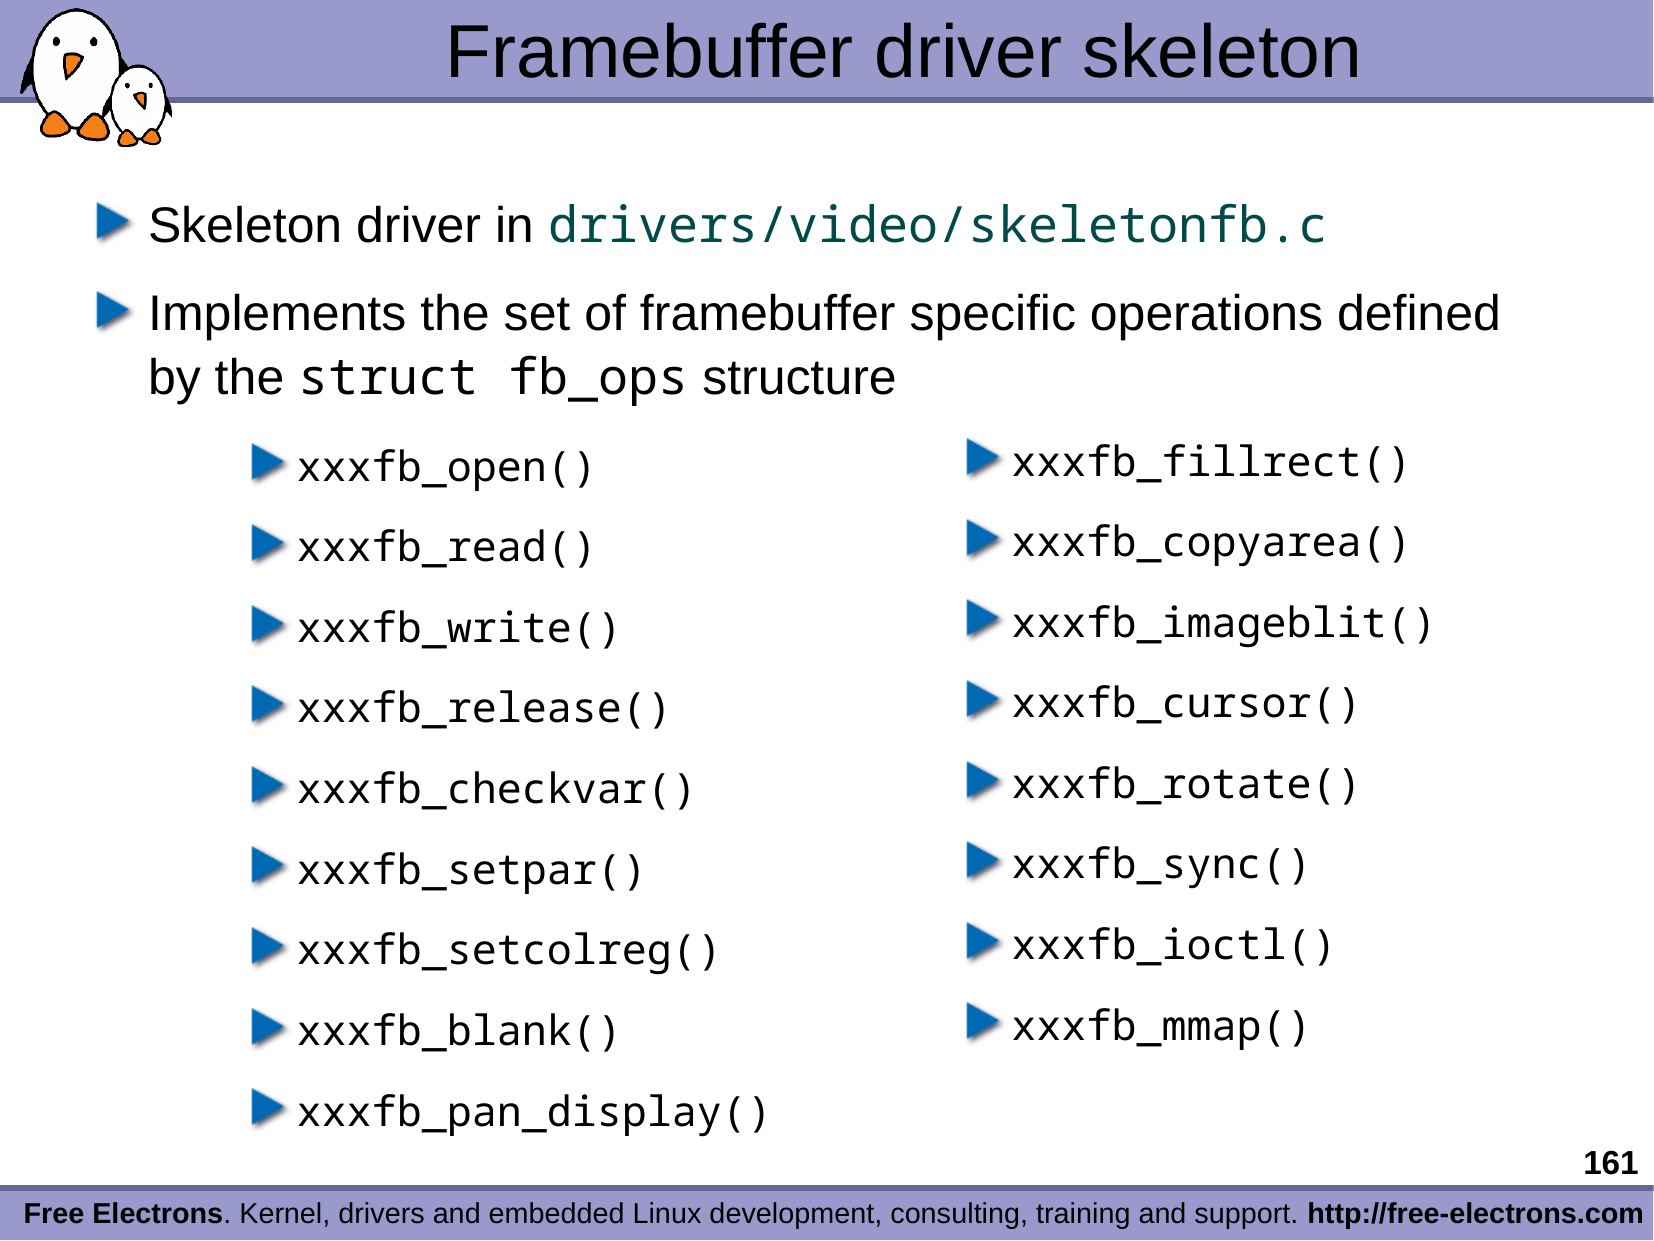

# Framebuffer driver skeleton
Skeleton driver in drivers/video/skeletonfb.c
Implements the set of framebuffer specific operations defined by the struct fb_ops structure
xxxfb_fillrect()
xxxfb_copyarea()
xxxfb_imageblit()
xxxfb_cursor()
xxxfb_rotate()
xxxfb_sync()
xxxfb_ioctl()
xxxfb_mmap()
xxxfb_open()
xxxfb_read()
xxxfb_write()
xxxfb_release()
xxxfb_checkvar()
xxxfb_setpar()
xxxfb_setcolreg()
xxxfb_blank()
xxxfb_pan_display()